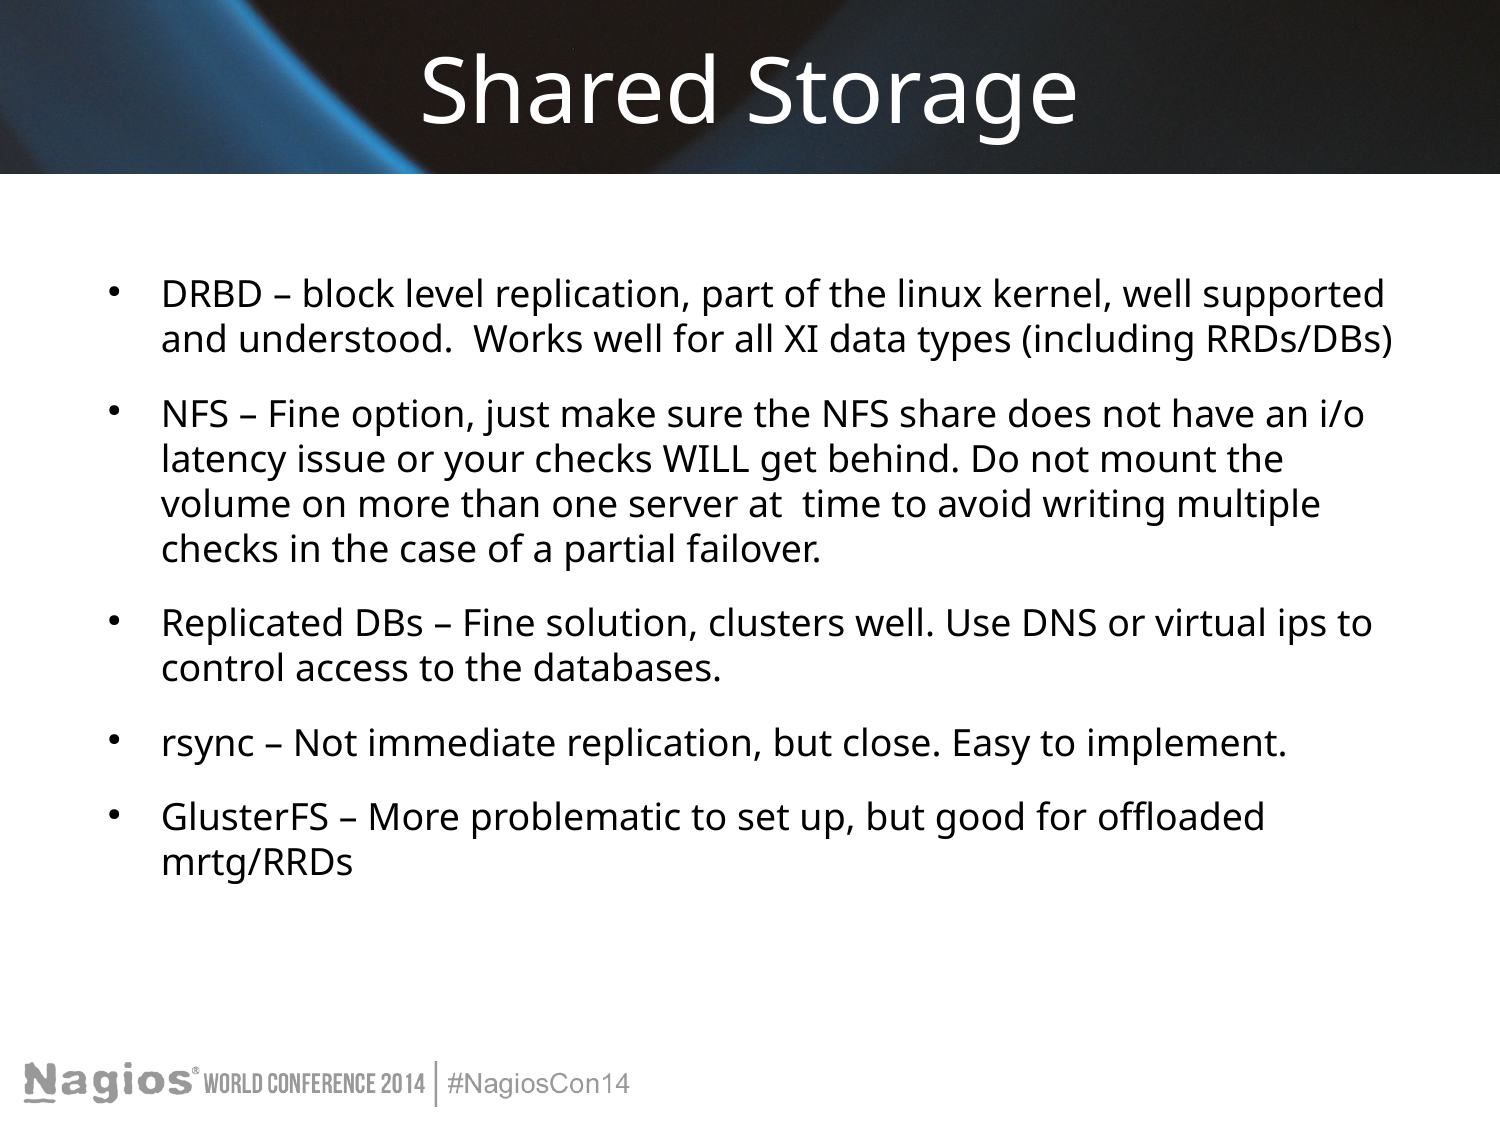

# Shared Storage
DRBD – block level replication, part of the linux kernel, well supported and understood. Works well for all XI data types (including RRDs/DBs)
NFS – Fine option, just make sure the NFS share does not have an i/o latency issue or your checks WILL get behind. Do not mount the volume on more than one server at time to avoid writing multiple checks in the case of a partial failover.
Replicated DBs – Fine solution, clusters well. Use DNS or virtual ips to control access to the databases.
rsync – Not immediate replication, but close. Easy to implement.
GlusterFS – More problematic to set up, but good for offloaded mrtg/RRDs